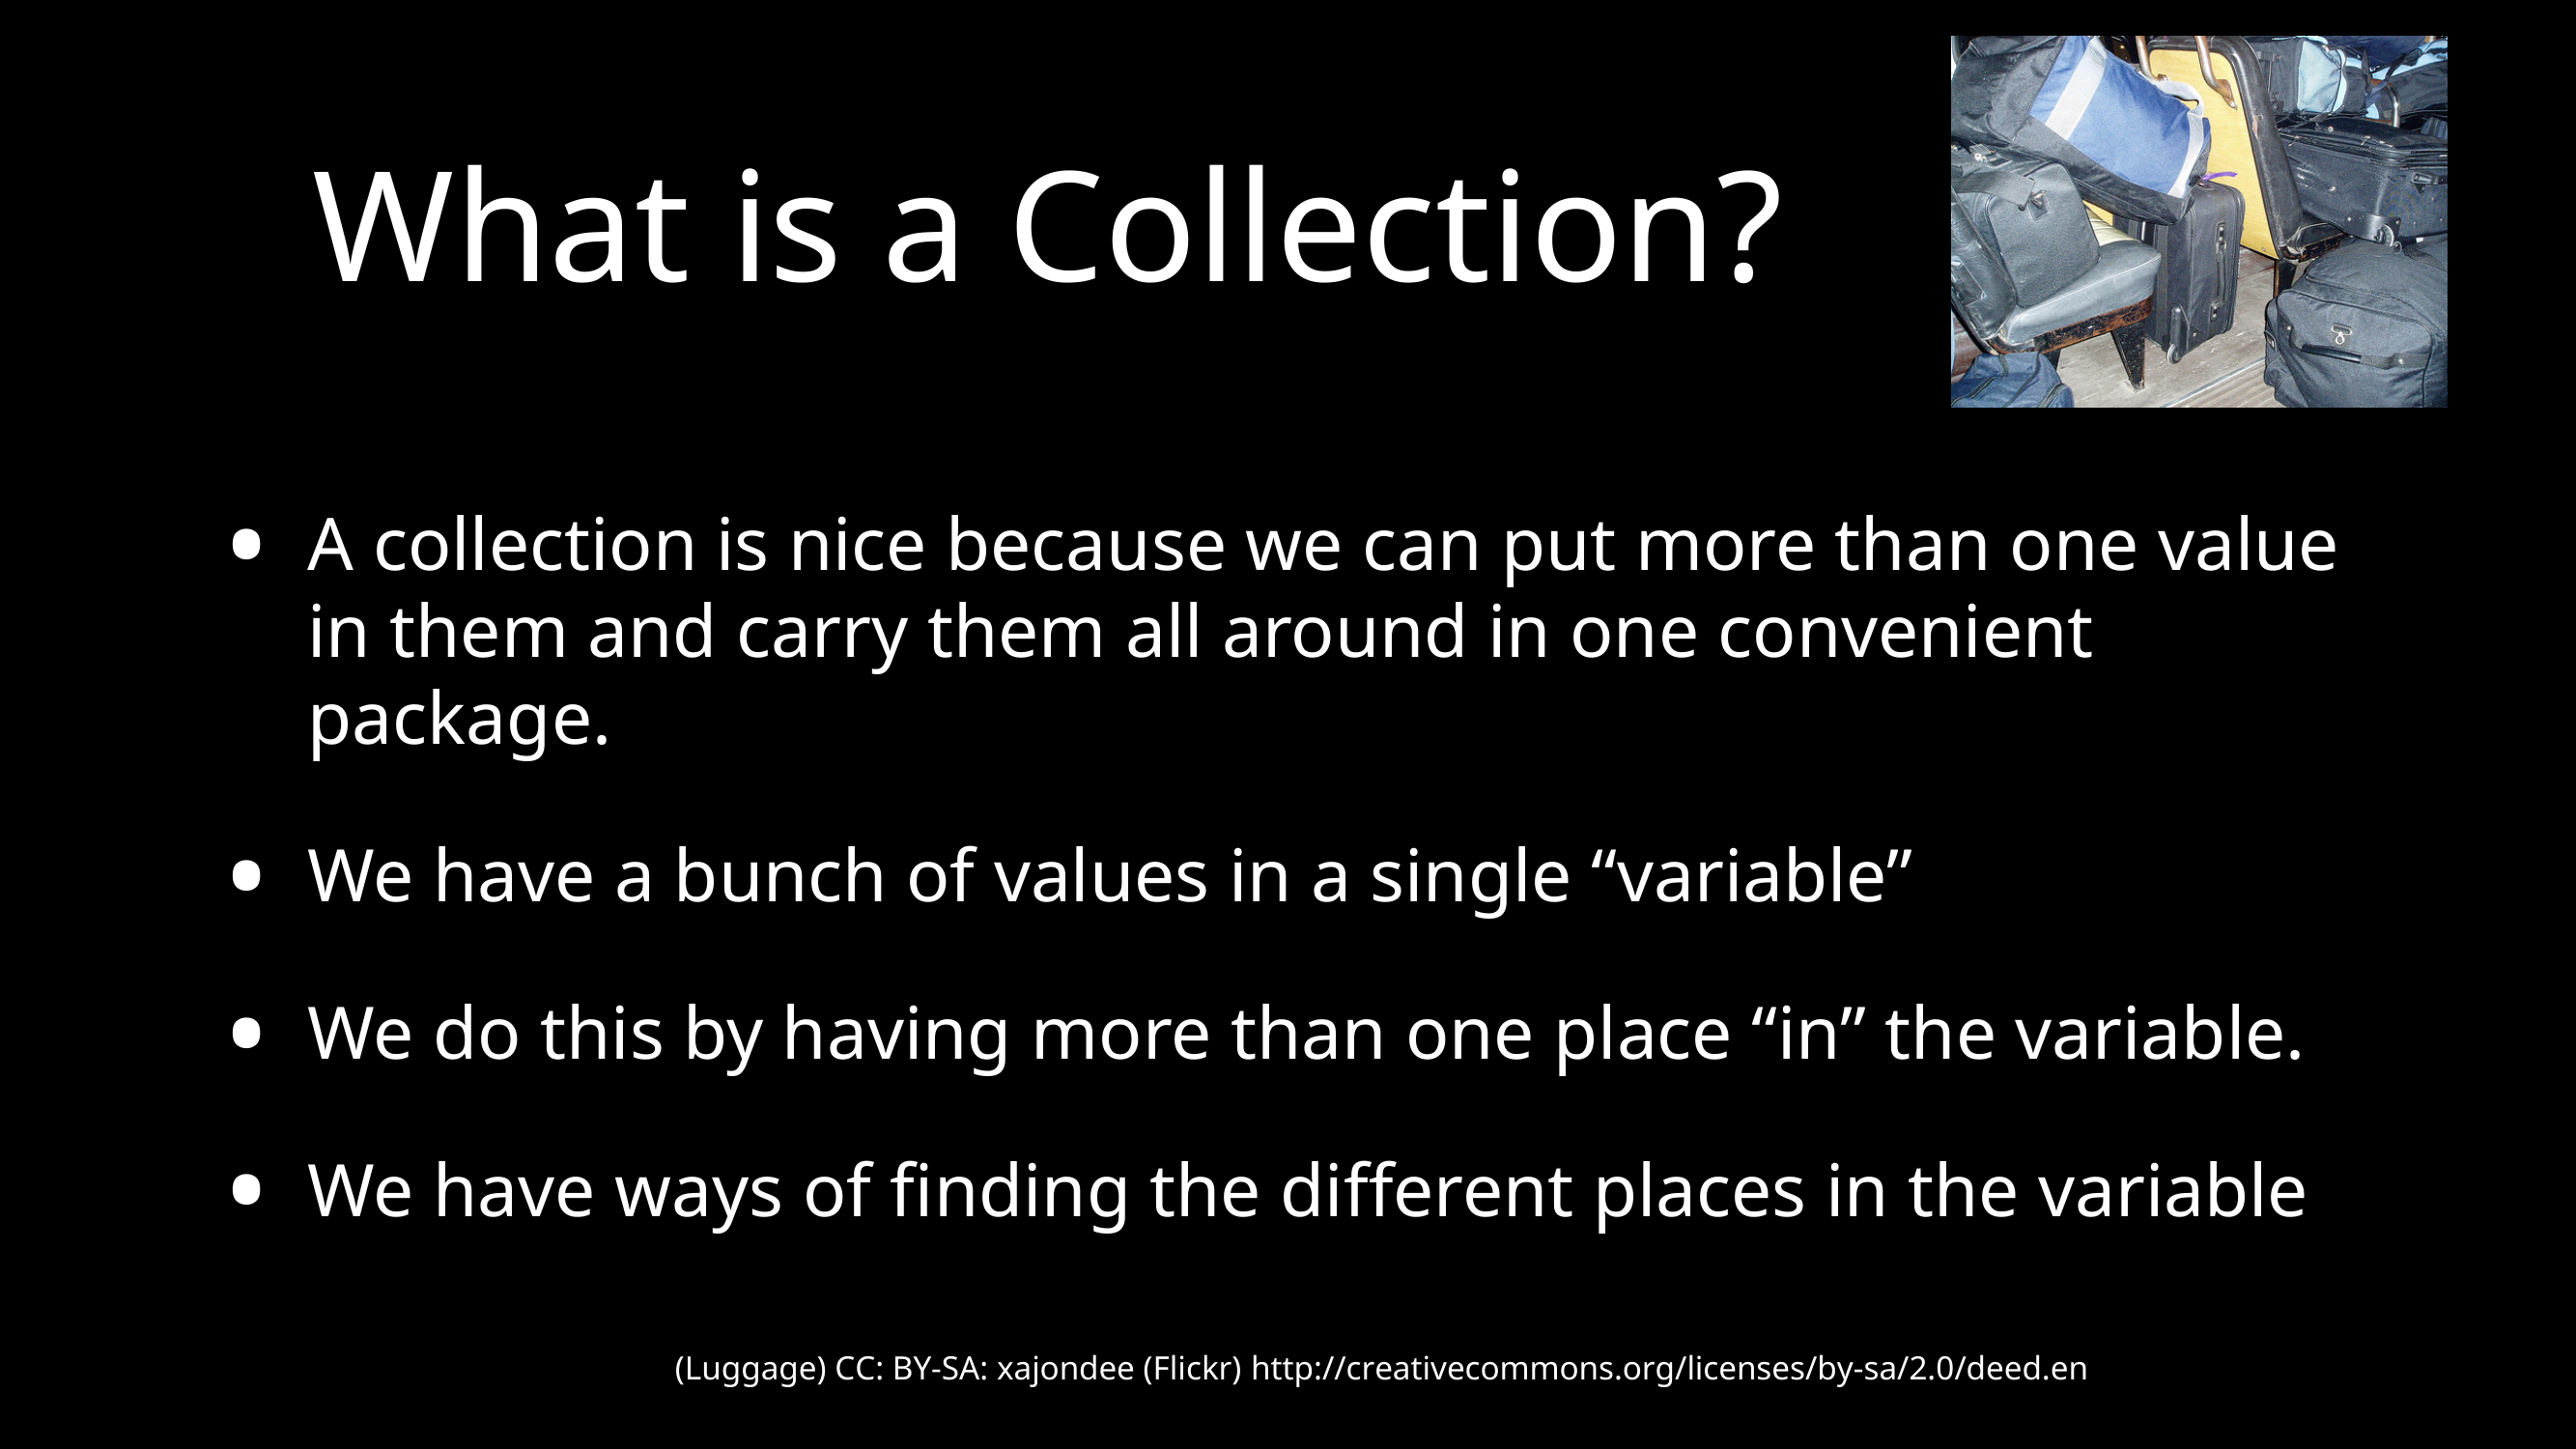

# What is a Collection?
A collection is nice because we can put more than one value in them and carry them all around in one convenient package.
We have a bunch of values in a single “variable”
We do this by having more than one place “in” the variable.
We have ways of finding the different places in the variable
(Luggage) CC: BY-SA: xajondee (Flickr) http://creativecommons.org/licenses/by-sa/2.0/deed.en